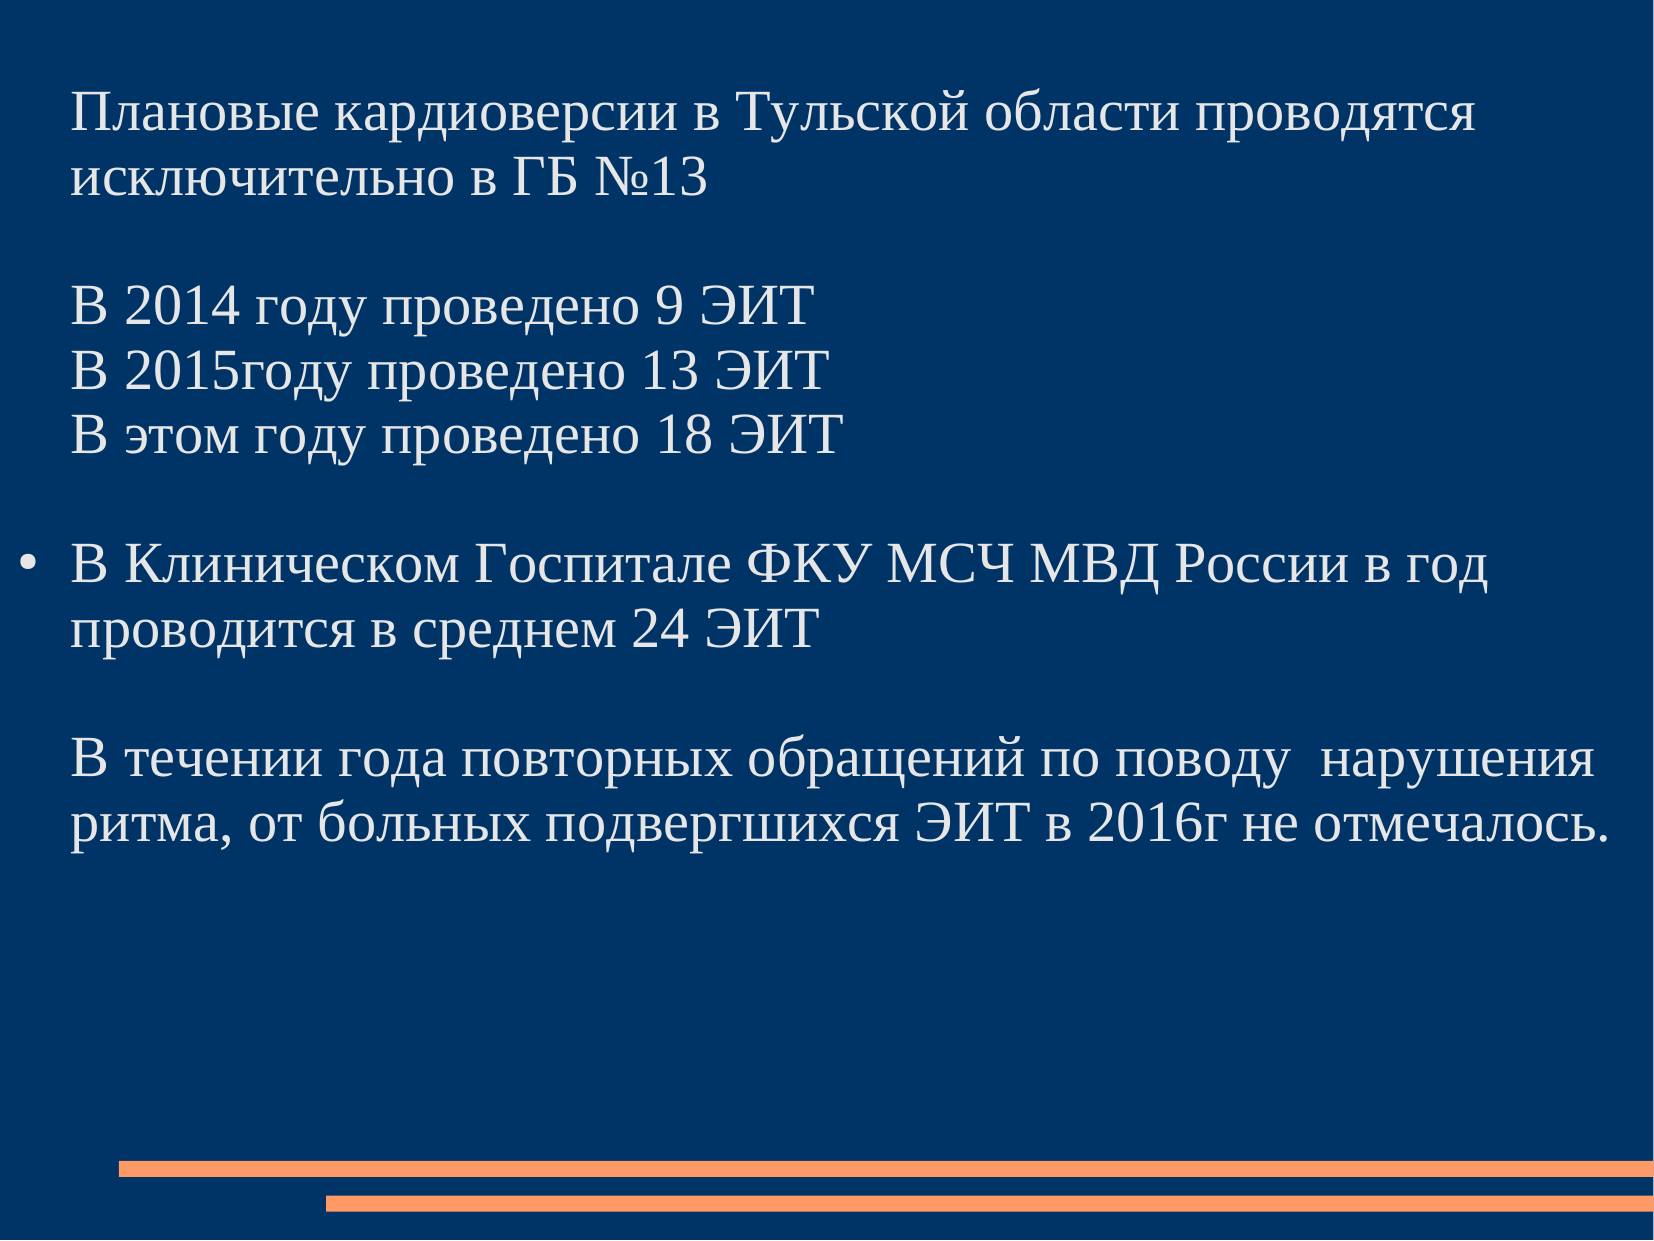

# Плановые кардиоверсии в Тульской области проводятся исключительно в ГБ №13
В 2014 году проведено 9 ЭИТ
В 2015году проведено 13 ЭИТ
В этом году проведено 18 ЭИТ
В Клиническом Госпитале ФКУ МСЧ МВД России в год проводится в среднем 24 ЭИТ
В течении года повторных обращений по поводу нарушения ритма, от больных подвергшихся ЭИТ в 2016г не отмечалось.